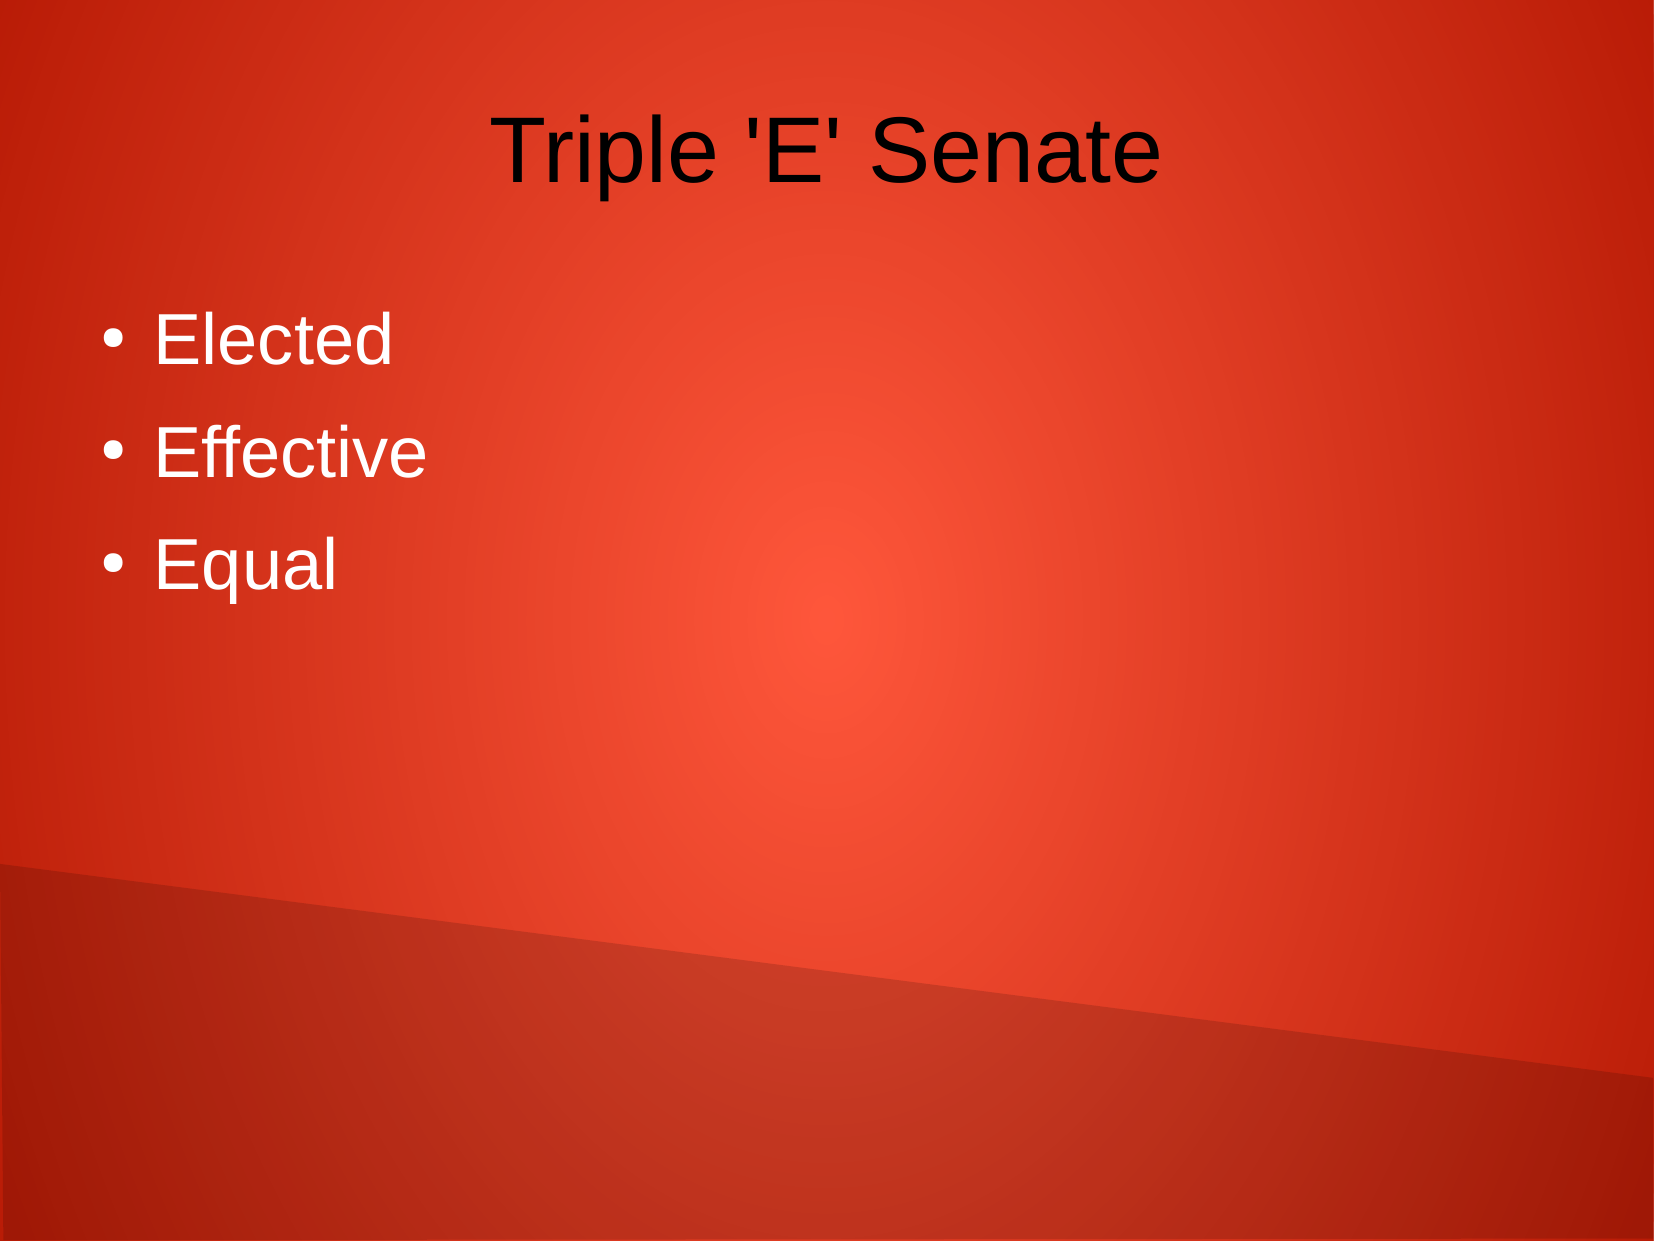

# Triple 'E' Senate
Elected
Effective
Equal